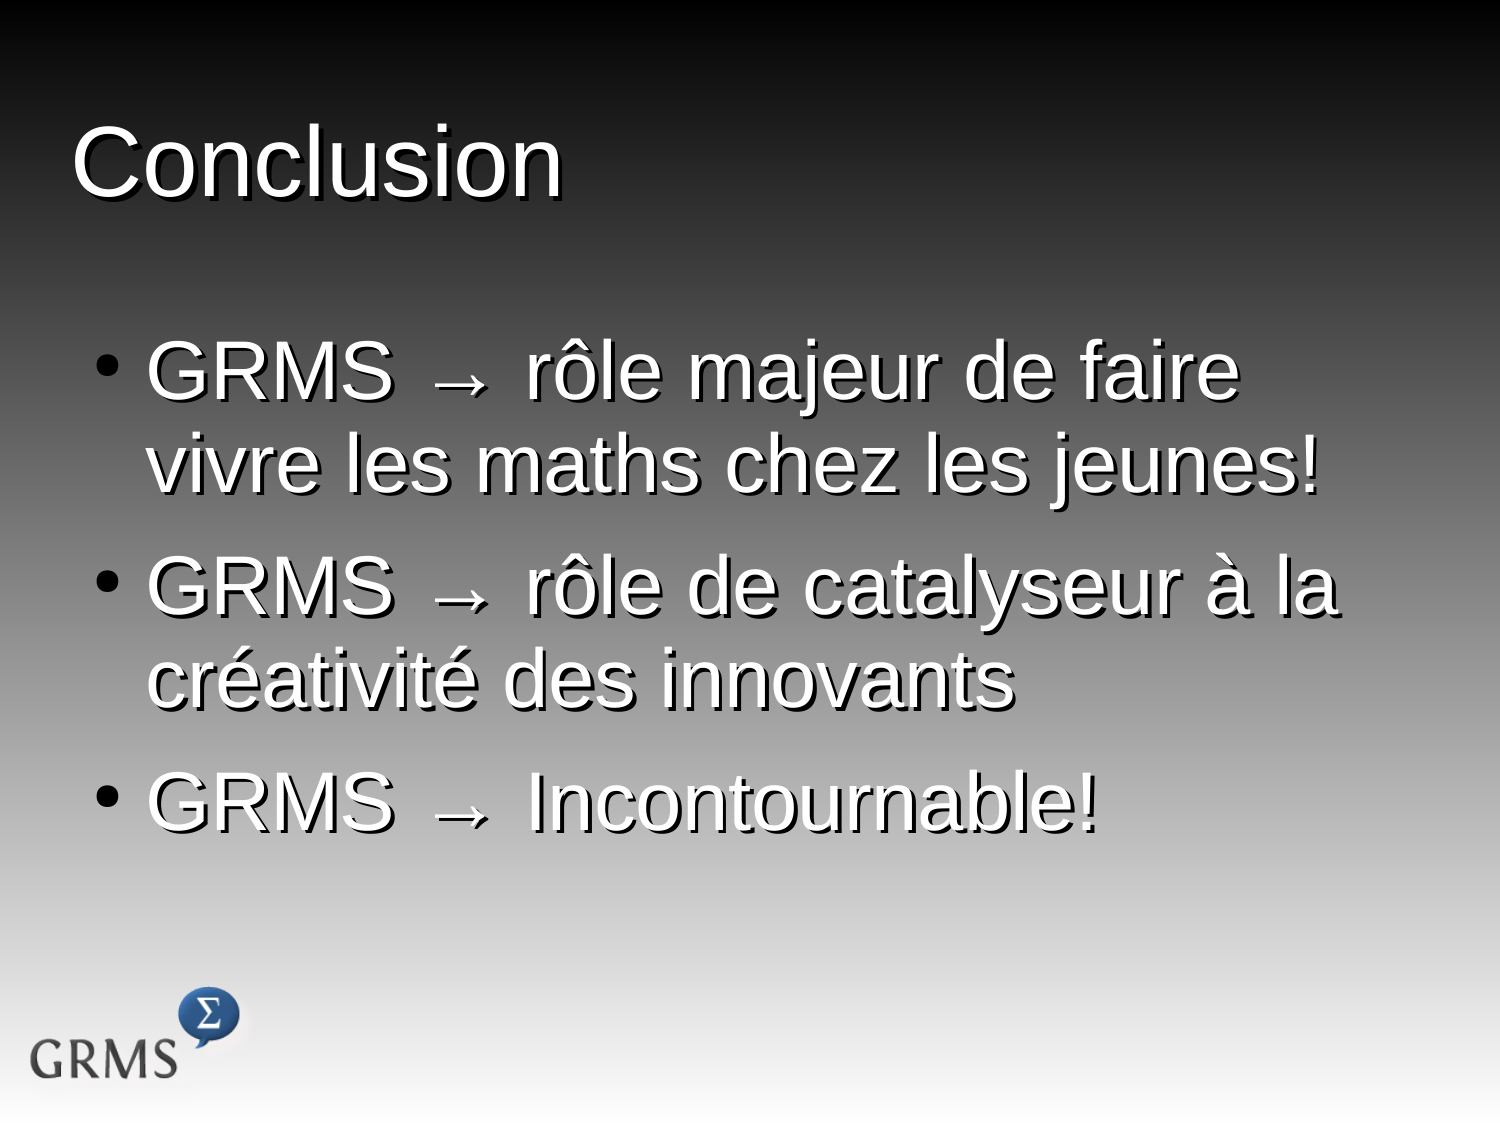

# Conclusion
GRMS → rôle majeur de faire vivre les maths chez les jeunes!
GRMS → rôle de catalyseur à la créativité des innovants
GRMS → Incontournable!